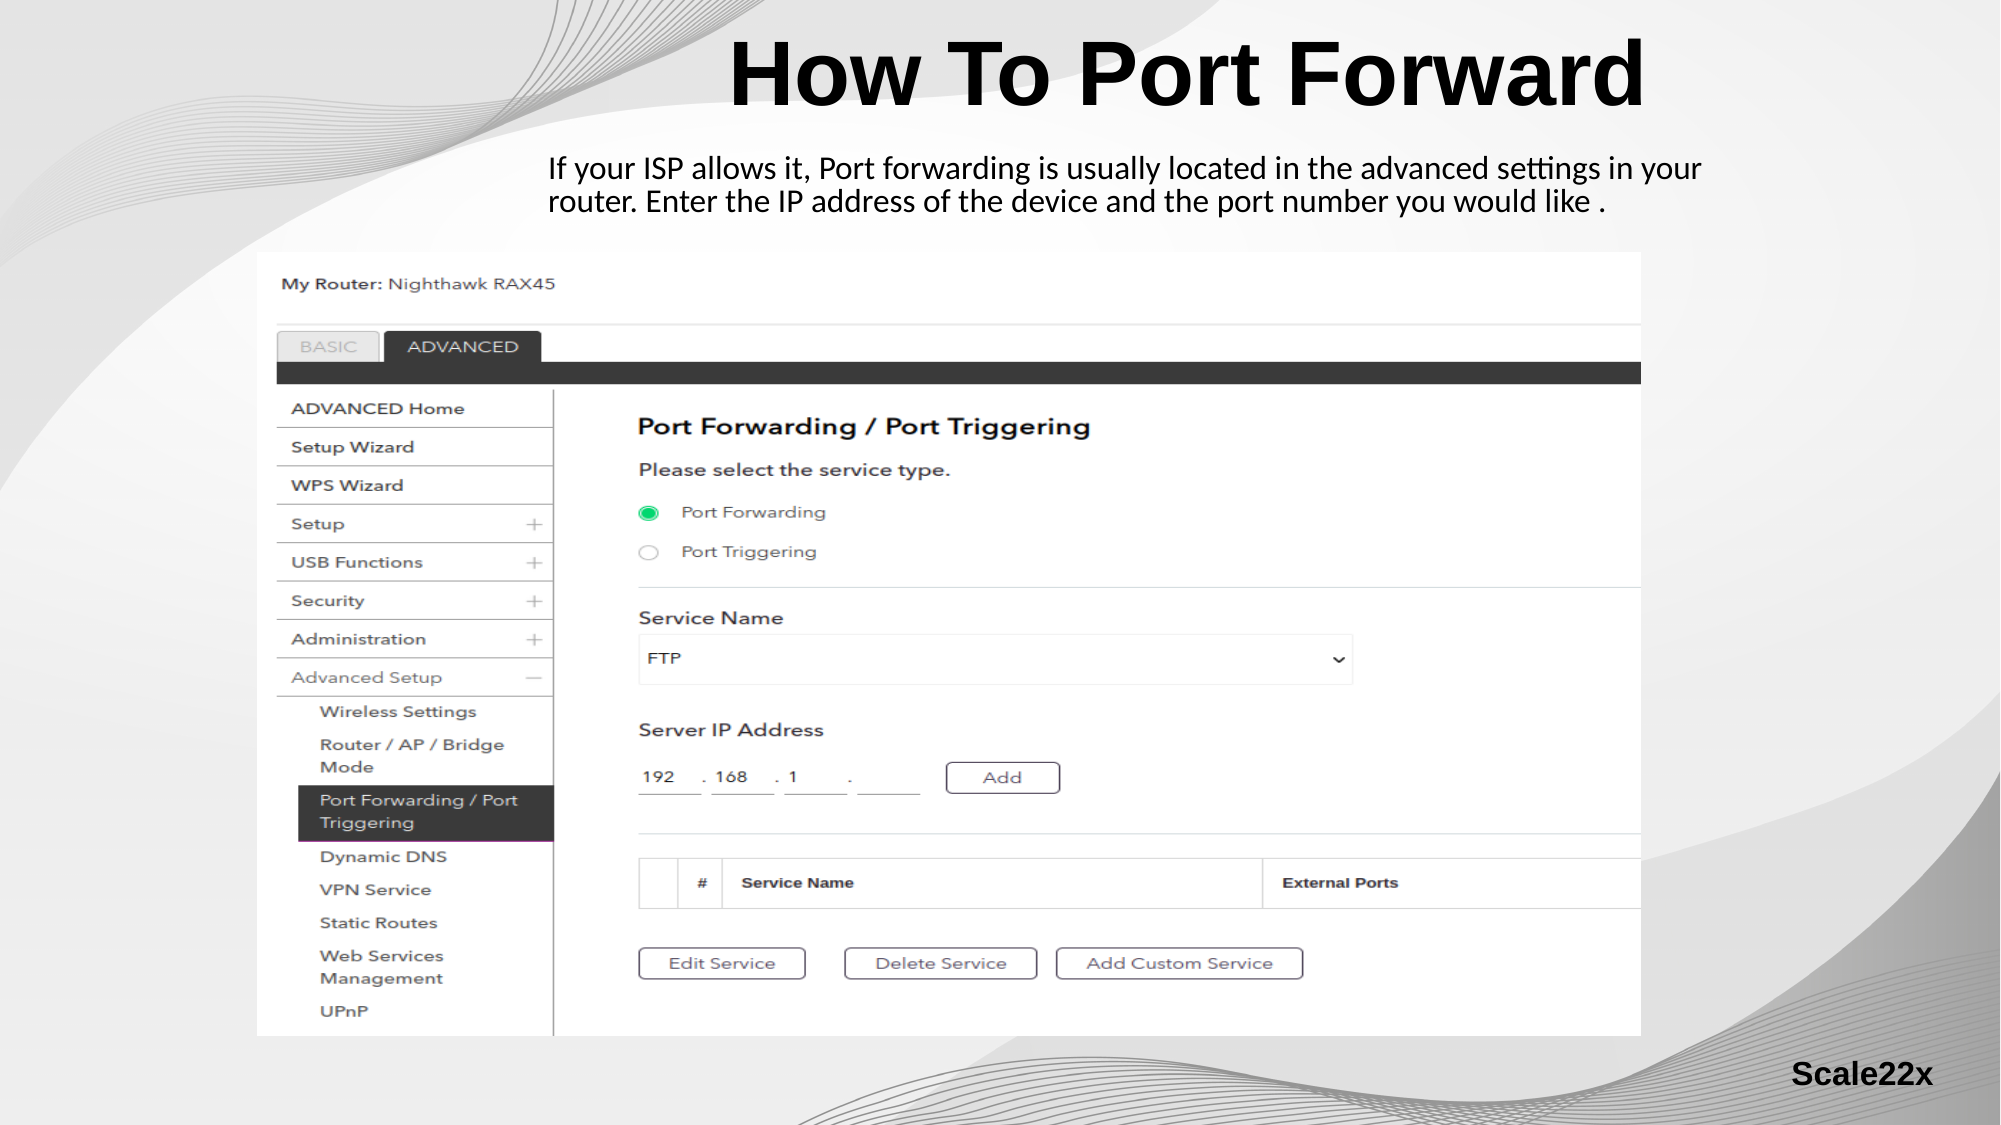

# How To Port Forward
If your ISP allows it, Port forwarding is usually located in the advanced settings in your router. Enter the IP address of the device and the port number you would like .
Scale22x